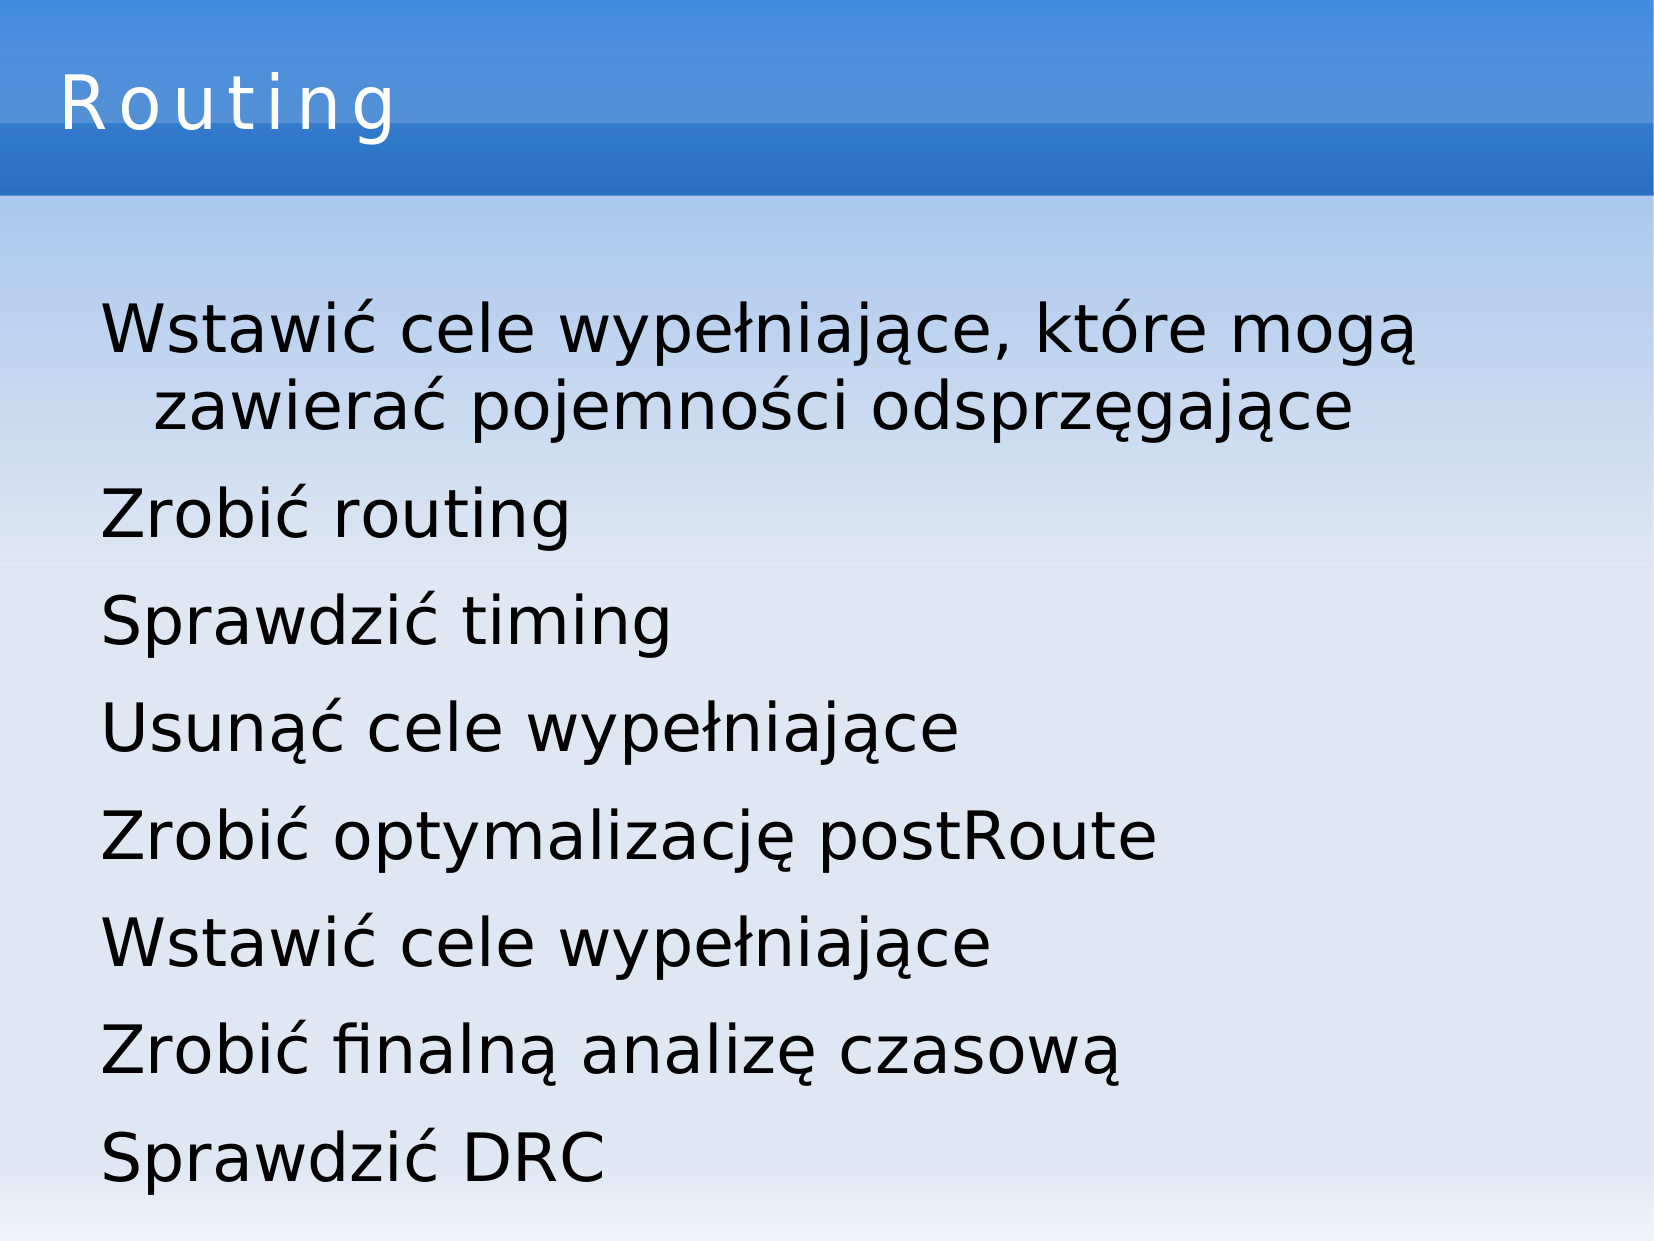

# Routing
Wstawić cele wypełniające, które mogą zawierać pojemności odsprzęgające
Zrobić routing
Sprawdzić timing
Usunąć cele wypełniające
Zrobić optymalizację postRoute
Wstawić cele wypełniające
Zrobić finalną analizę czasową
Sprawdzić DRC